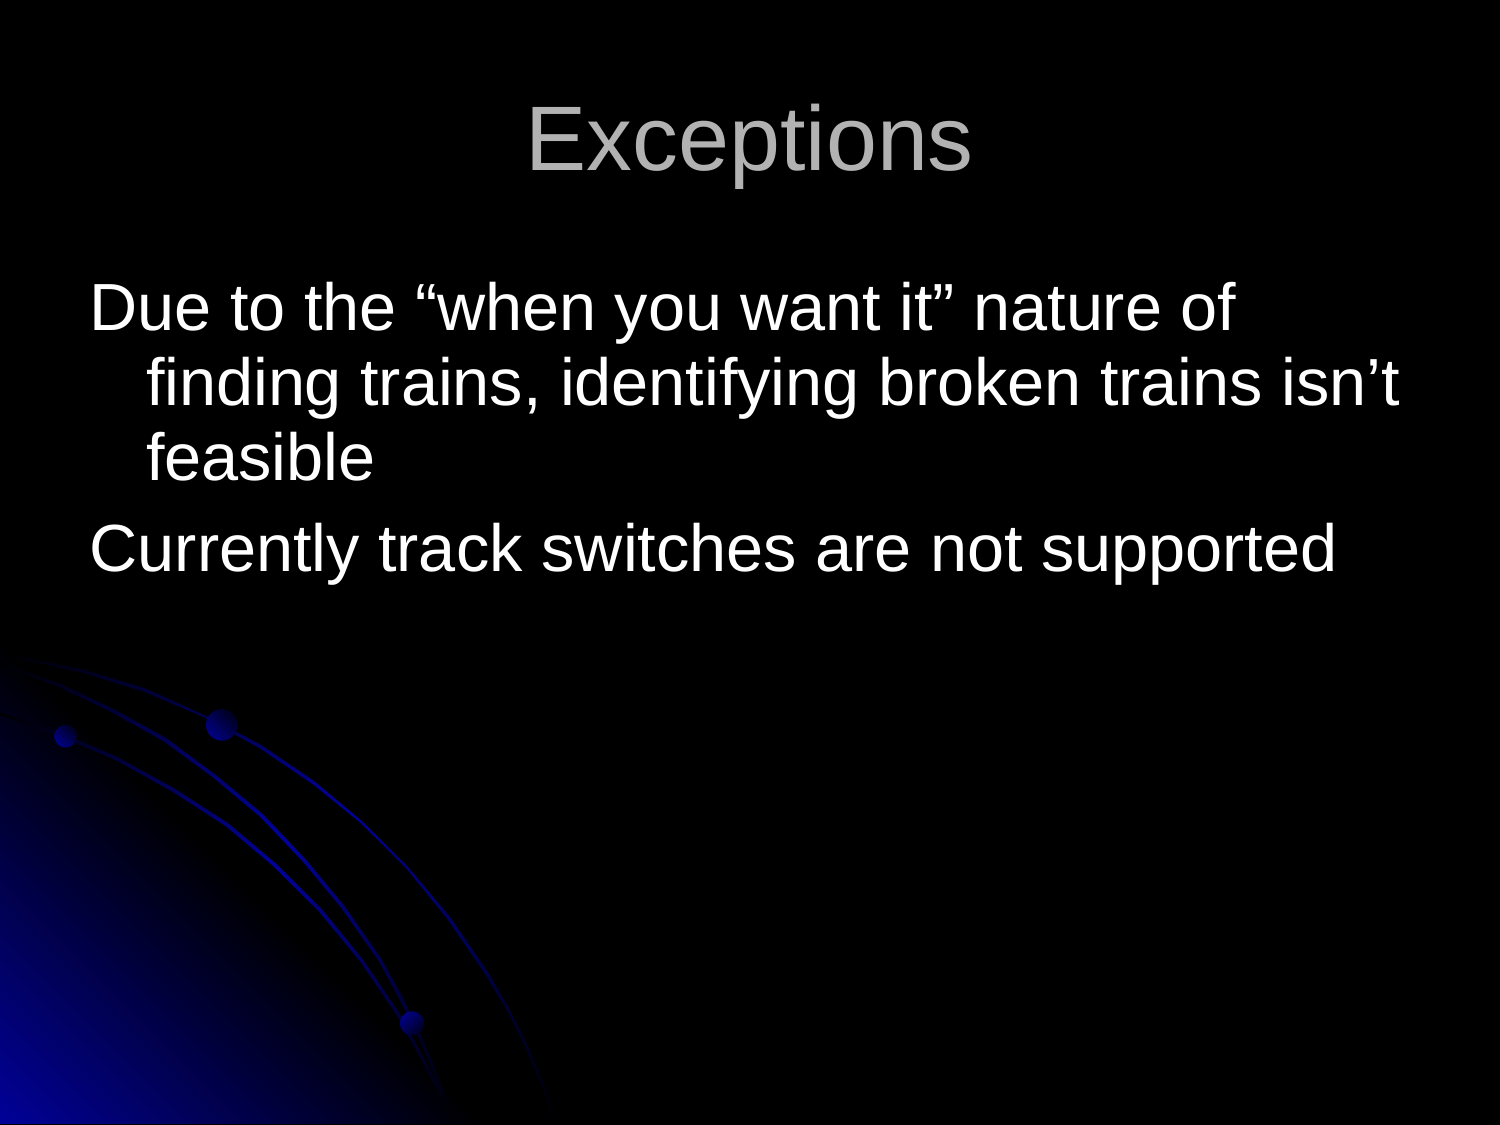

# Exceptions
Due to the “when you want it” nature of finding trains, identifying broken trains isn’t feasible
Currently track switches are not supported